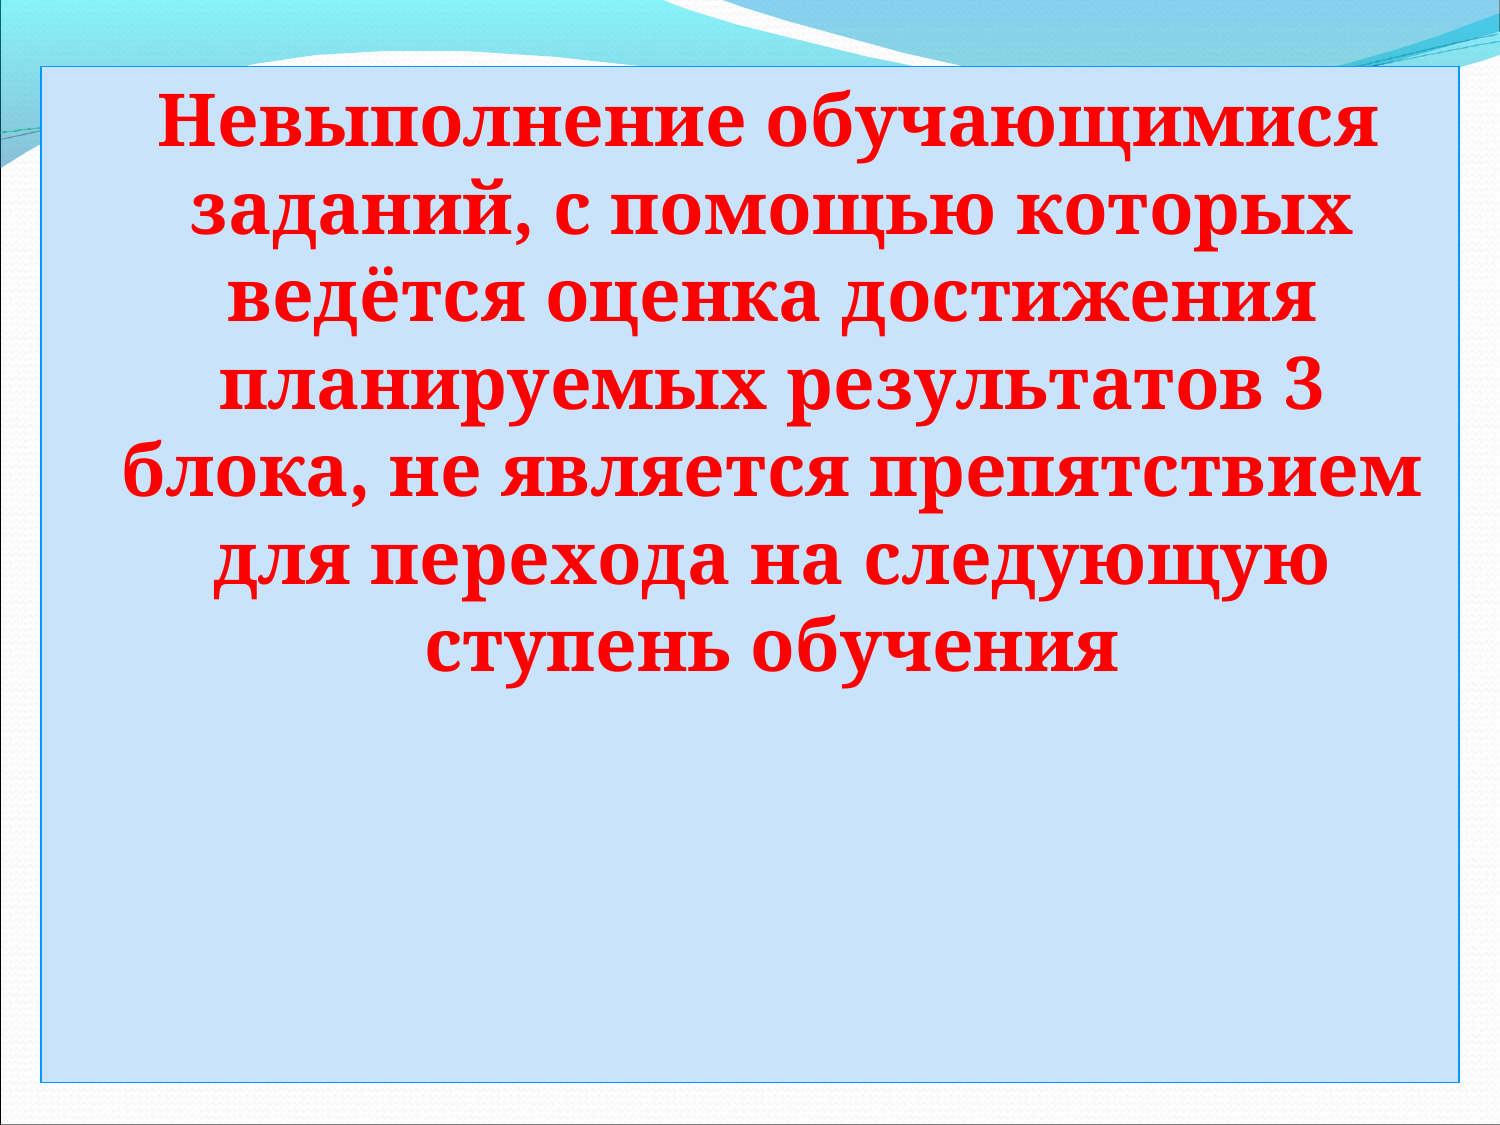

# Невыполнение обучающимися заданий, с помощью которых ведётся оценка достижения планируемых результатов 3 блока, не является препятствием для перехода на следующую ступень обучения